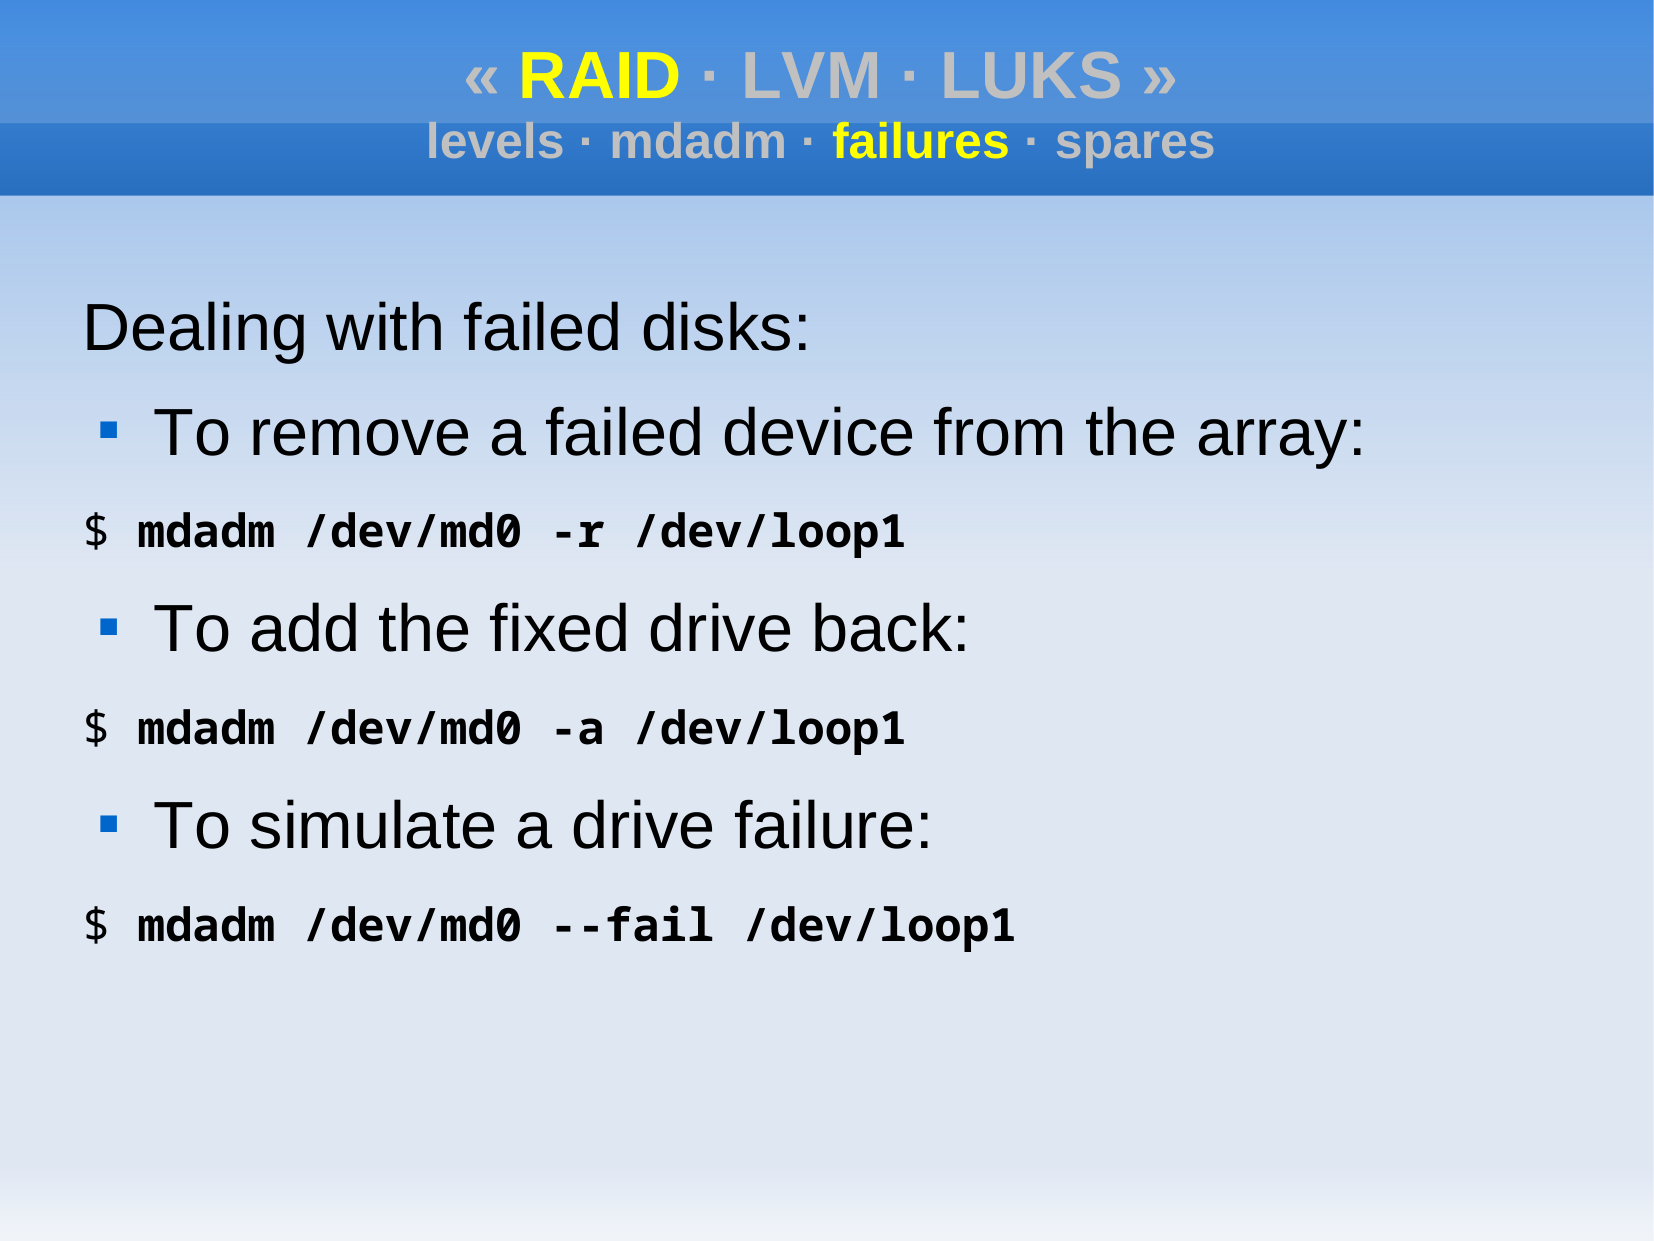

# « RAID · LVM · LUKS » levels · mdadm · failures · spares
Dealing with failed disks:
To remove a failed device from the array:
$ mdadm /dev/md0 -r /dev/loop1
To add the fixed drive back:
$ mdadm /dev/md0 -a /dev/loop1
To simulate a drive failure:
$ mdadm /dev/md0 --fail /dev/loop1